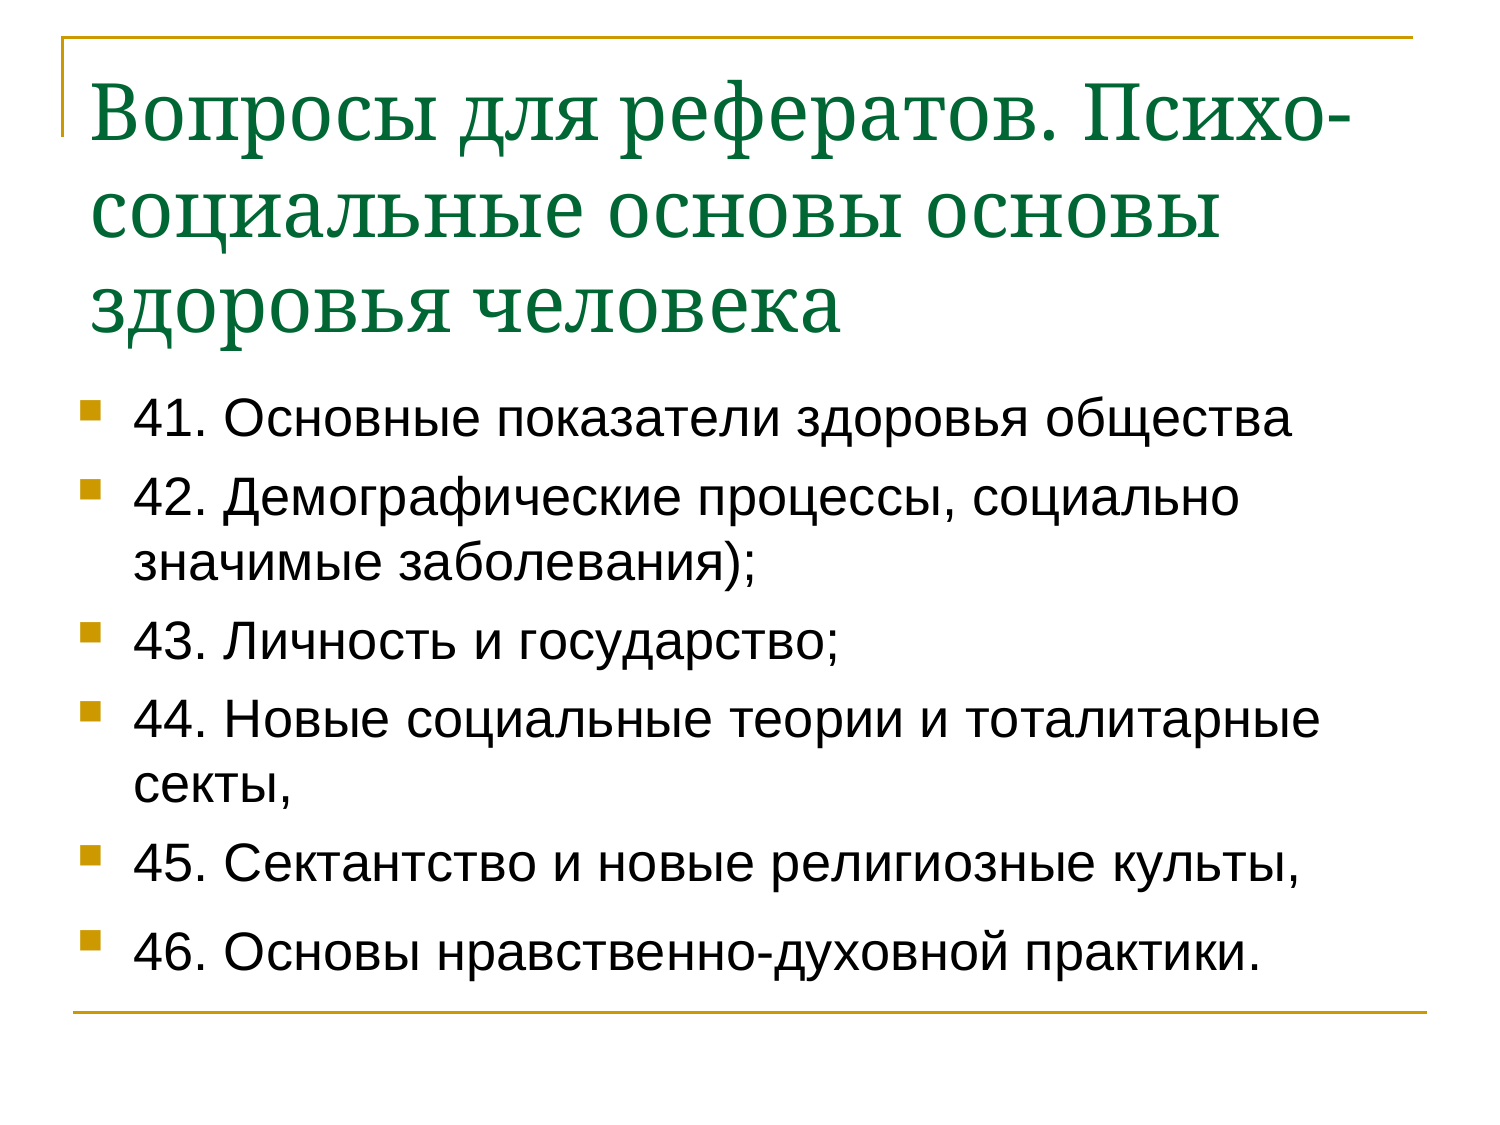

# Вопросы для рефератов. Психо-социальные основы основы здоровья человека
41. Основные показатели здоровья общества
42. Демографические процессы, социально значимые заболевания);
43. Личность и государство;
44. Новые социальные теории и тоталитарные секты,
45. Сектантство и новые религиозные культы,
46. Основы нравственно-духовной практики.